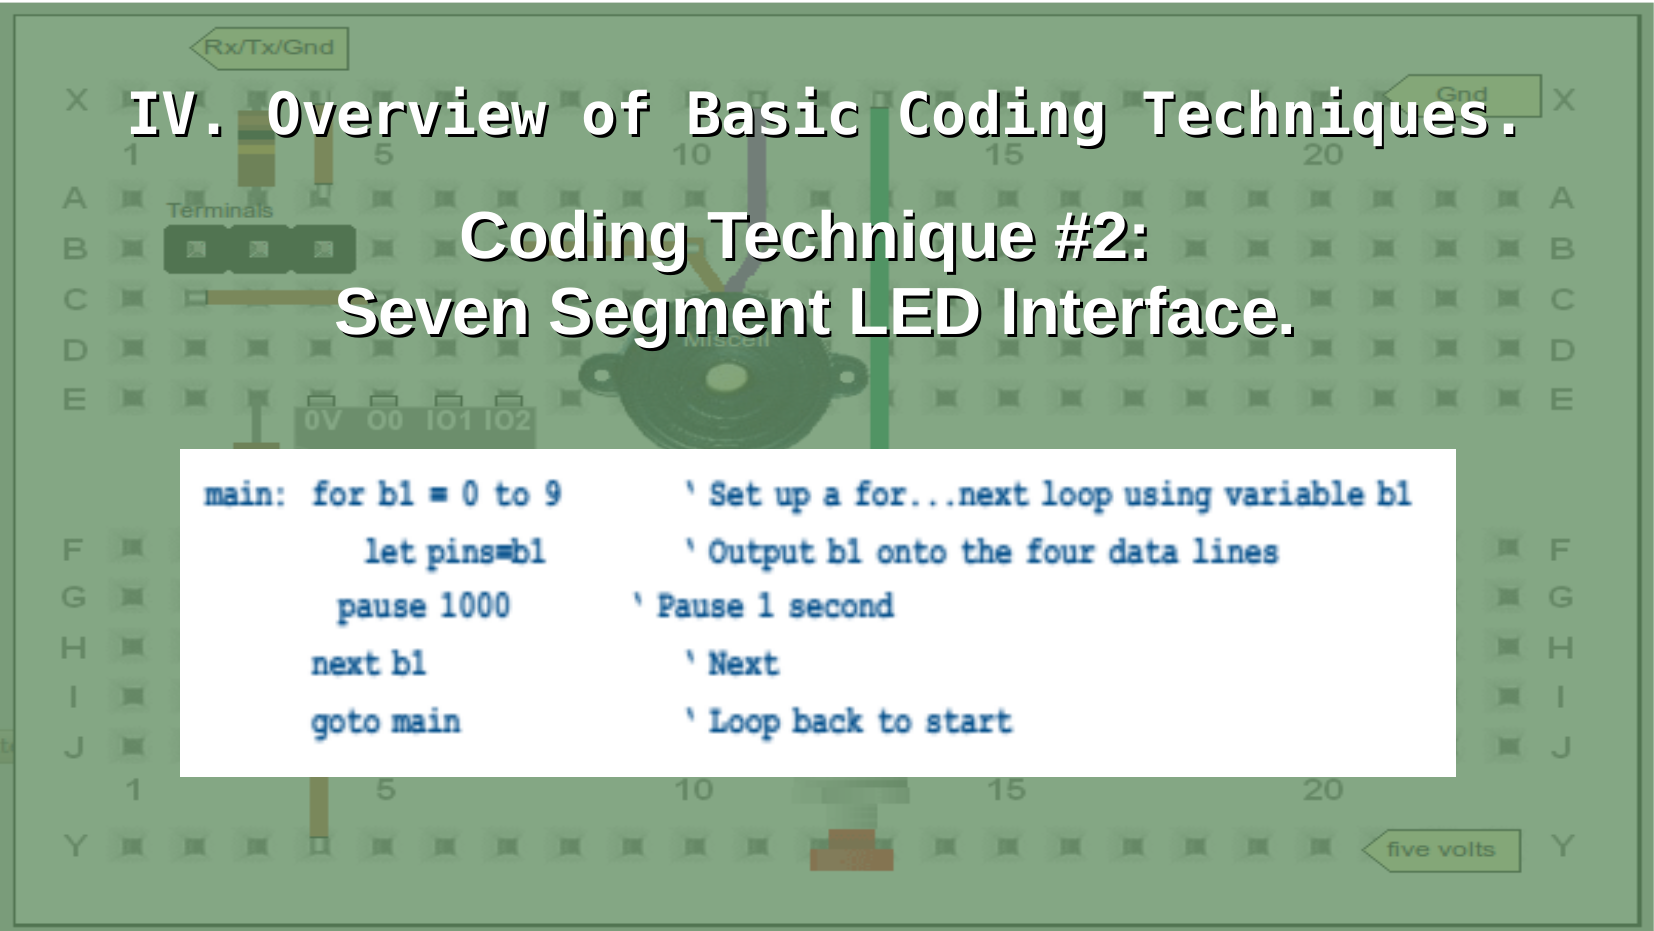

# IV. Overview of Basic Coding Techniques.
Coding Technique #2:
Seven Segment LED Interface.